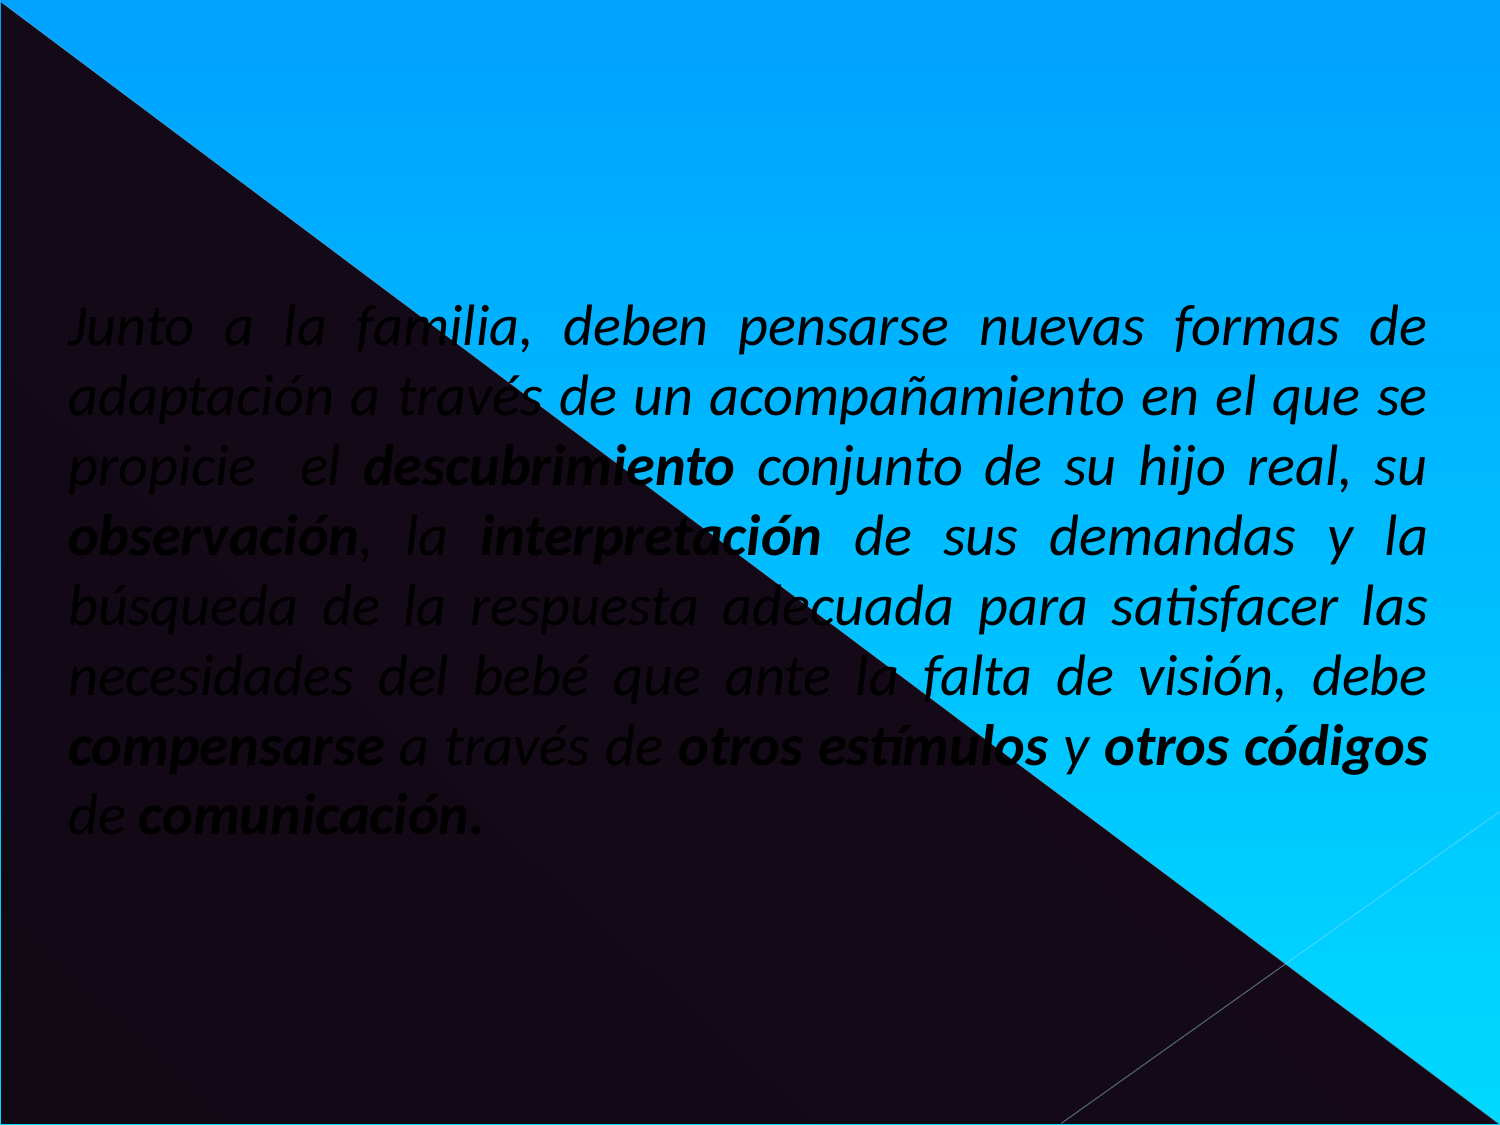

Junto a la familia, deben pensarse nuevas formas de adaptación a través de un acompañamiento en el que se propicie el descubrimiento conjunto de su hijo real, su observación, la interpretación de sus demandas y la búsqueda de la respuesta adecuada para satisfacer las necesidades del bebé que ante la falta de visión, debe compensarse a través de otros estímulos y otros códigos de comunicación.